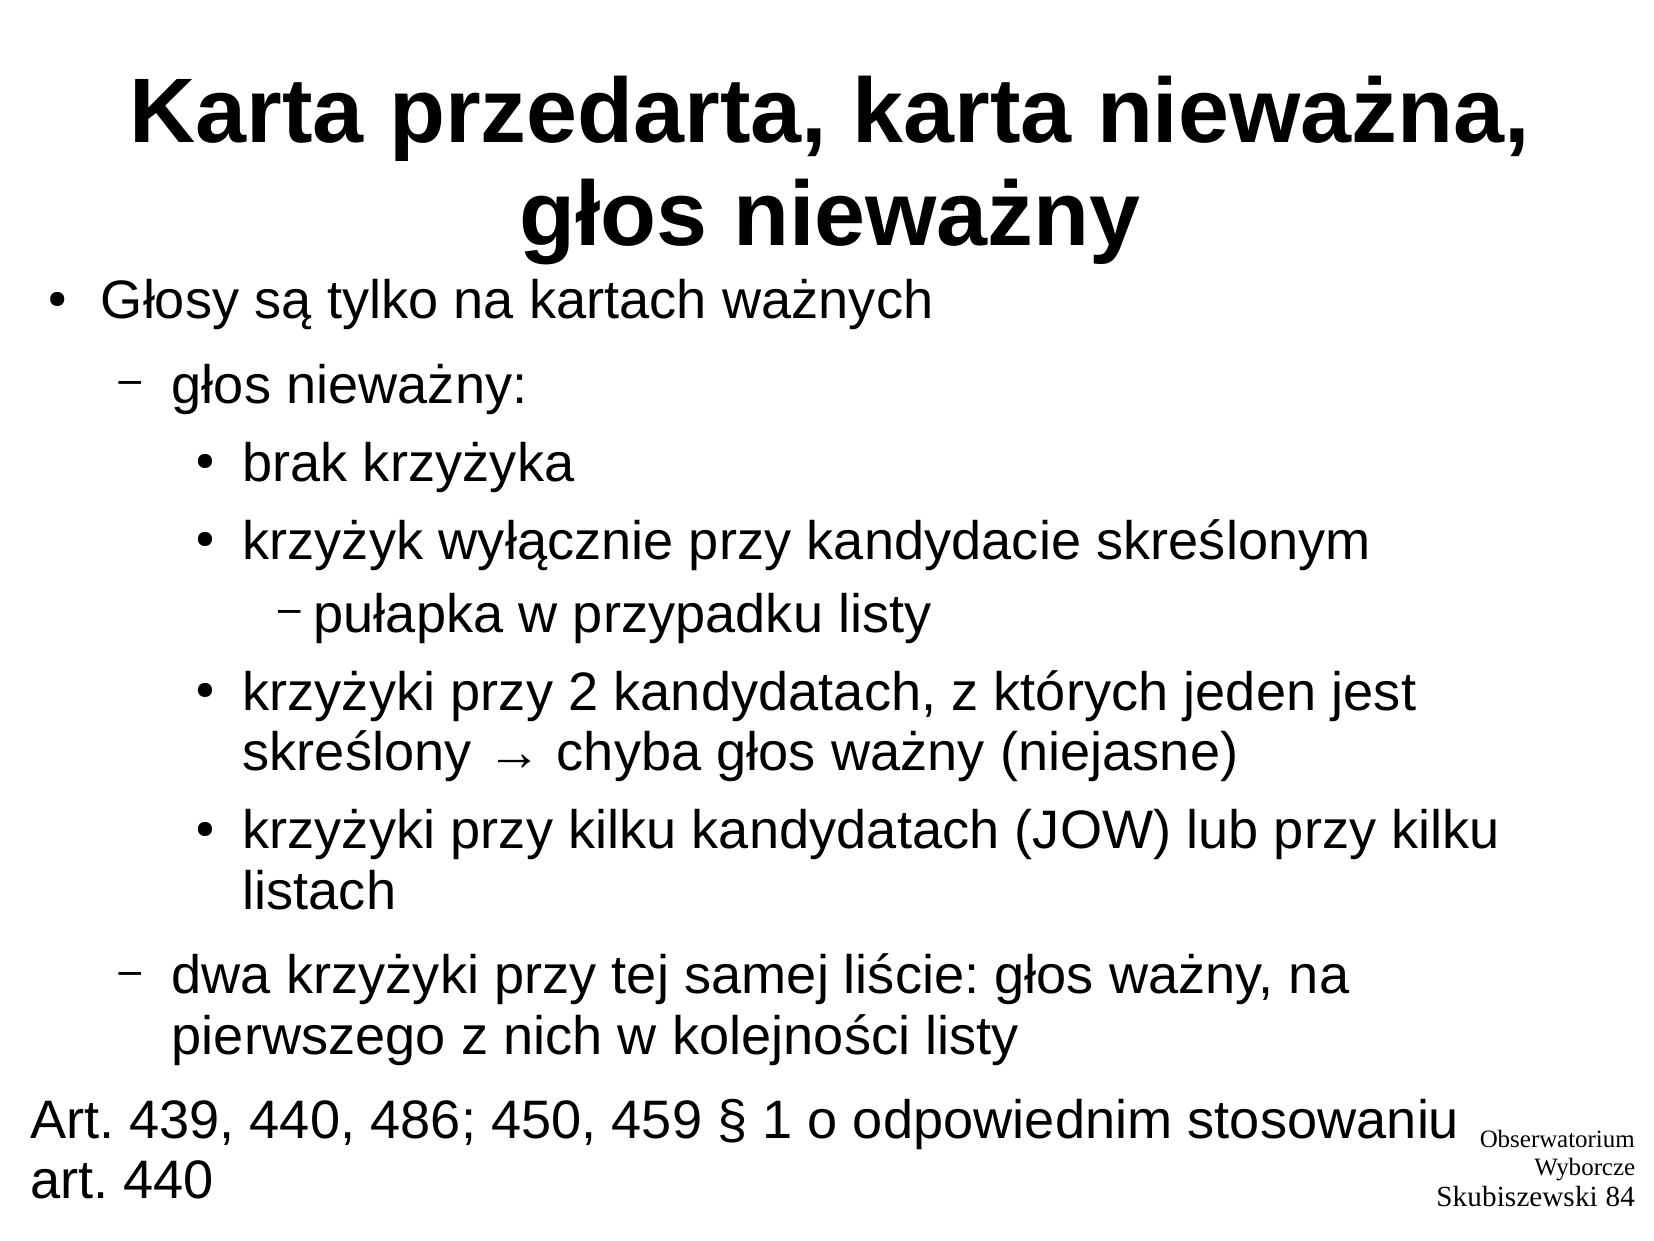

# Karta przedarta, karta nieważna, głos nieważny
Głosy są tylko na kartach ważnych
głos nieważny:
brak krzyżyka
krzyżyk wyłącznie przy kandydacie skreślonym
pułapka w przypadku listy
krzyżyki przy 2 kandydatach, z których jeden jest skreślony → chyba głos ważny (niejasne)
krzyżyki przy kilku kandydatach (JOW) lub przy kilku listach
dwa krzyżyki przy tej samej liście: głos ważny, na pierwszego z nich w kolejności listy
Art. 439, 440, 486; 450, 459 § 1 o odpowiednim stosowaniu
art. 440
84